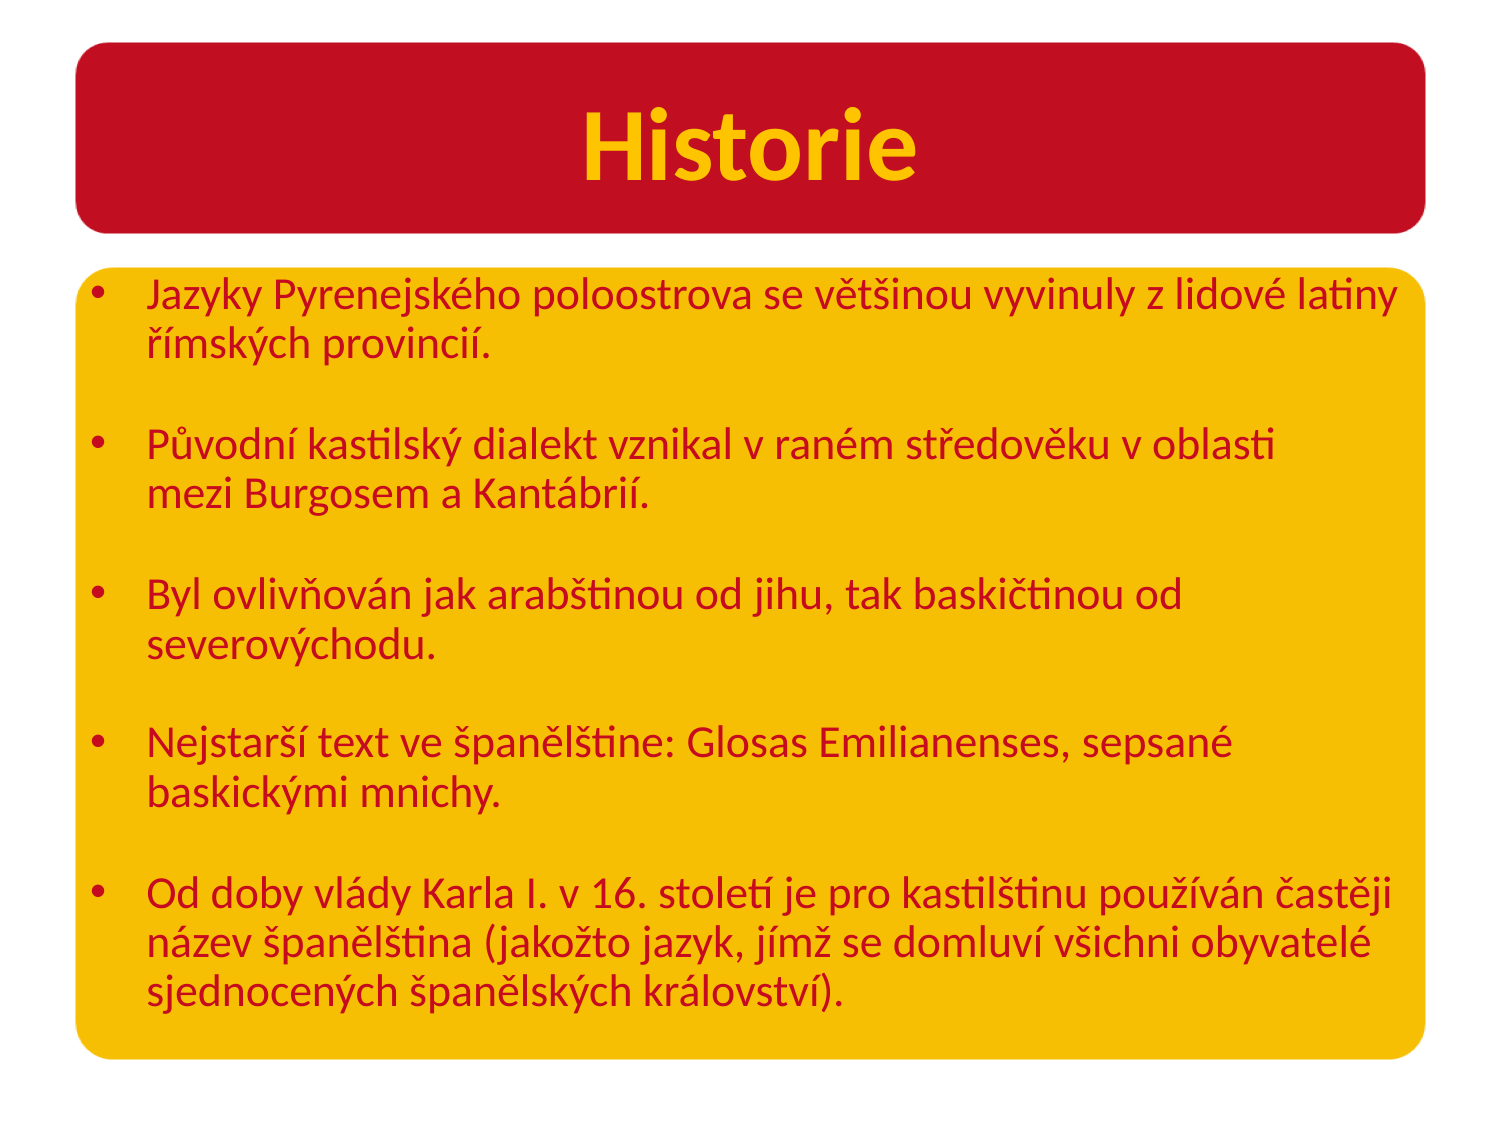

Historie
# Jazyky Pyrenejského poloostrova se většinou vyvinuly z lidové latiny římských provincií.
Původní kastilský dialekt vznikal v raném středověku v oblasti mezi Burgosem a Kantábrií.
Byl ovlivňován jak arabštinou od jihu, tak baskičtinou od severovýchodu.
Nejstarší text ve španělštine: Glosas Emilianenses, sepsané baskickými mnichy.
Od doby vlády Karla I. v 16. století je pro kastilštinu používán častěji název španělština (jakožto jazyk, jímž se domluví všichni obyvatelé sjednocených španělských království).